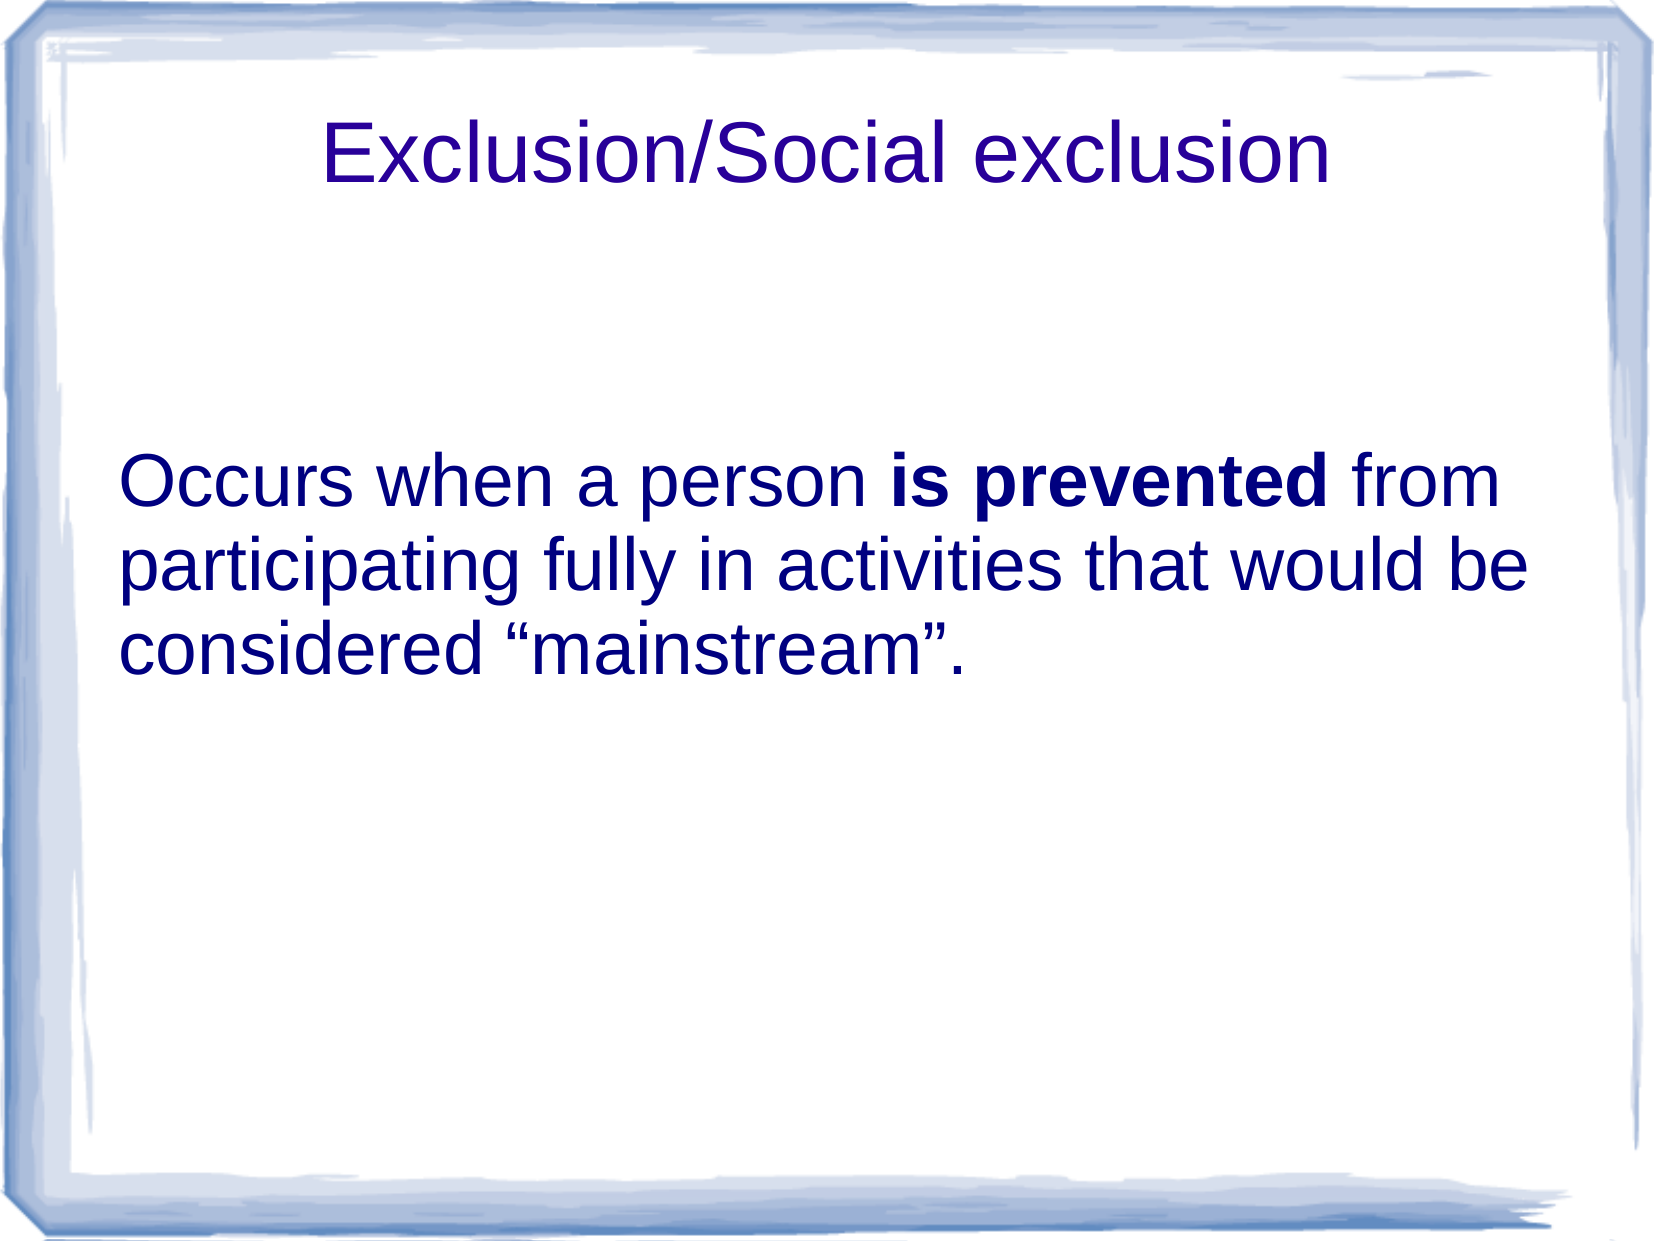

# Exclusion/Social exclusion
Occurs when a person is prevented from participating fully in activities that would be considered “mainstream”.